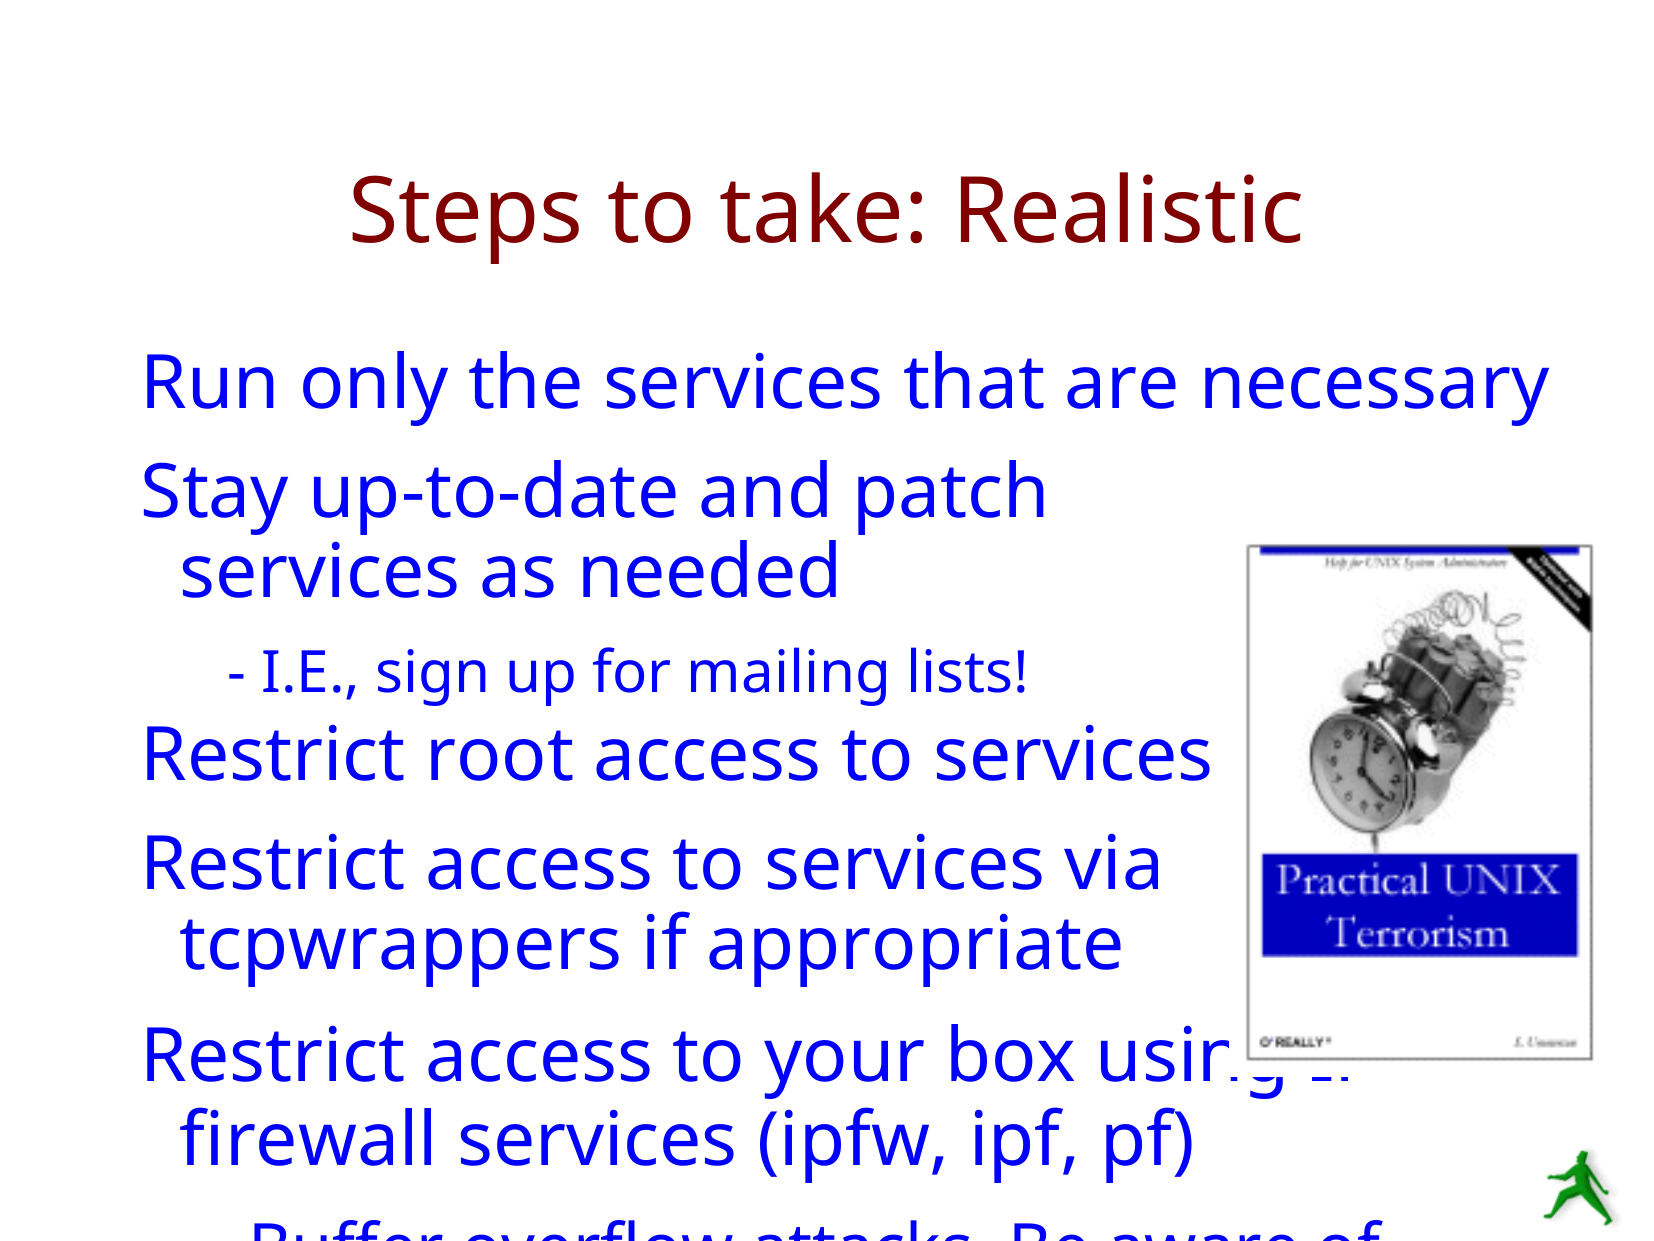

# Steps to take: Realistic
 Run only the services that are necessary
 Stay up-to-date and patch
 services as needed
- I.E., sign up for mailing lists!
 Restrict root access to services
 Restrict access to services via
 tcpwrappers if appropriate
 Restrict access to your box using IP
 firewall services (ipfw, ipf, pf)
 - Buffer overflow attacks. Be aware of them.